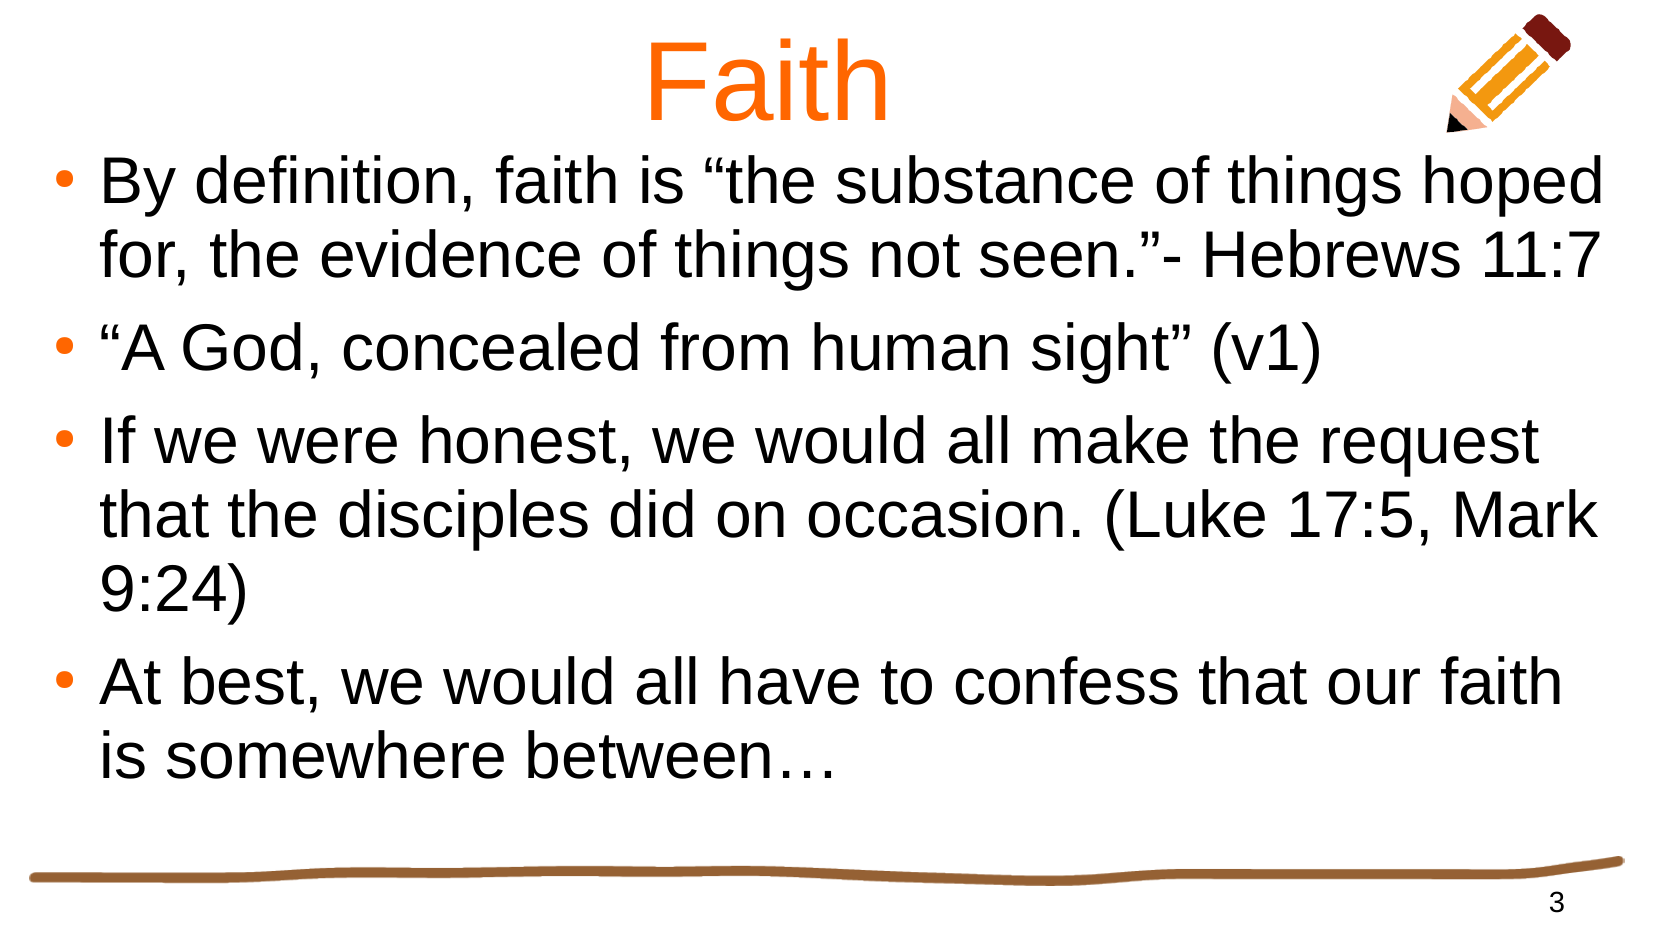

# Faith
By definition, faith is “the substance of things hoped for, the evidence of things not seen.”- Hebrews 11:7
“A God, concealed from human sight” (v1)
If we were honest, we would all make the request that the disciples did on occasion. (Luke 17:5, Mark 9:24)
At best, we would all have to confess that our faith is somewhere between…
3